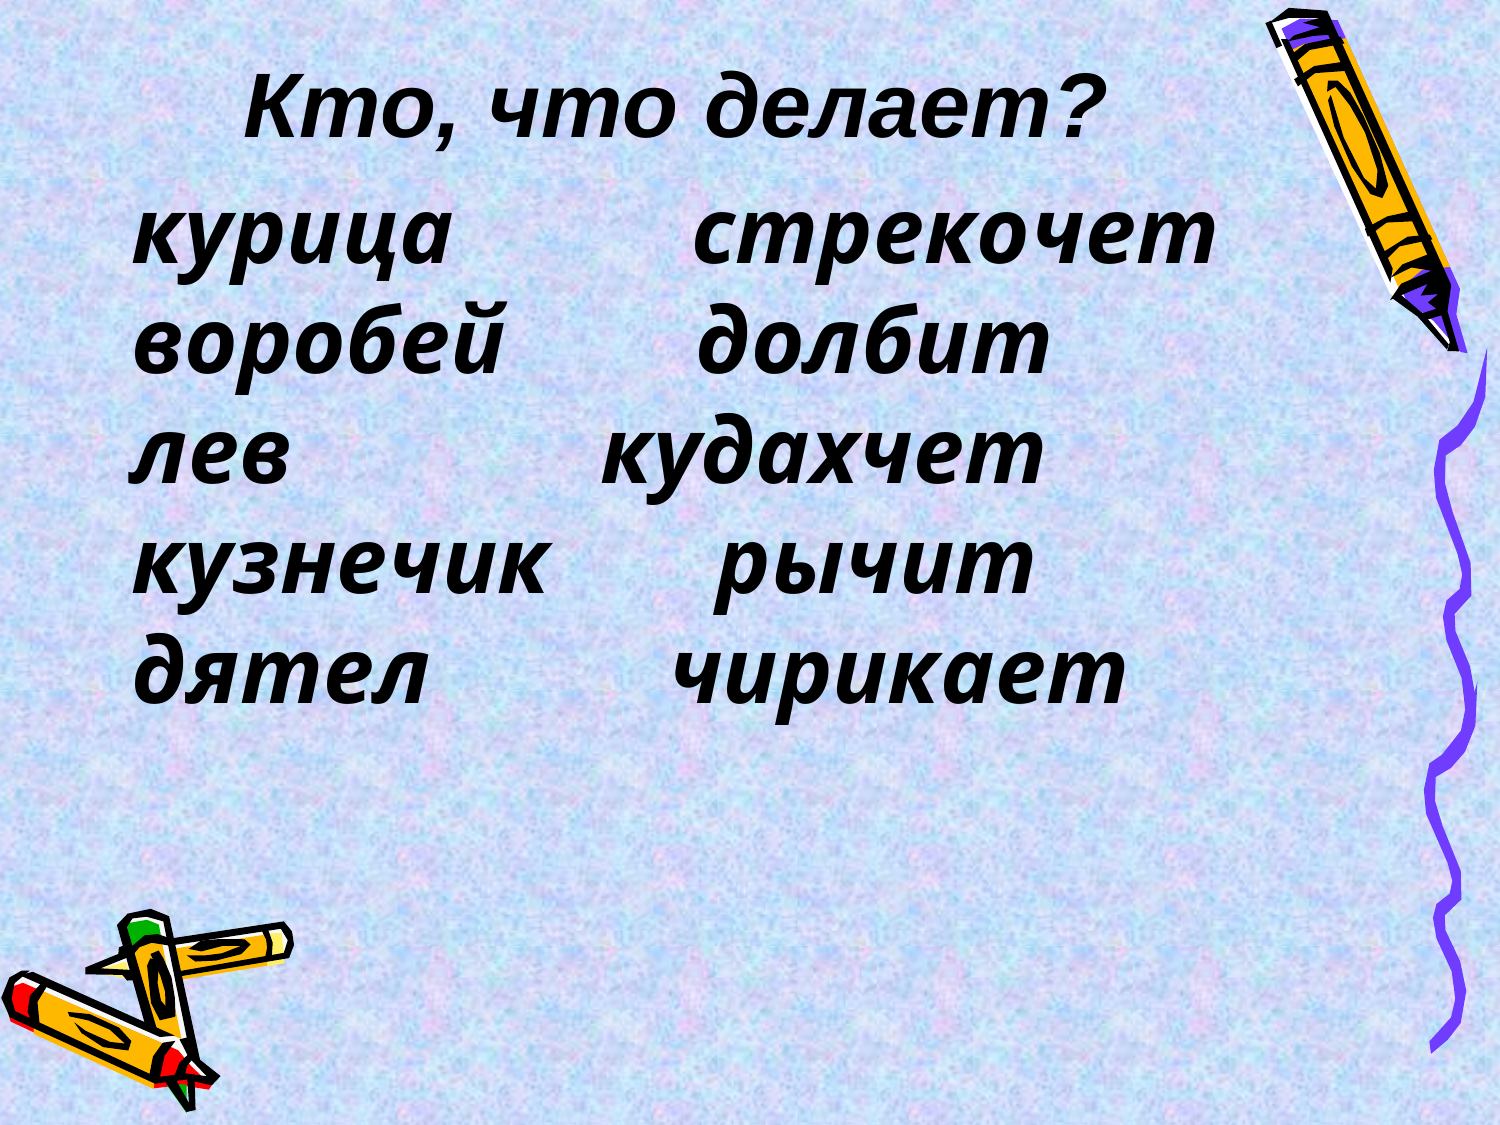

Кто, что делает?
курица стрекочет
воробей долбит
лев кудахчет
кузнечик рычит
дятел чирикает